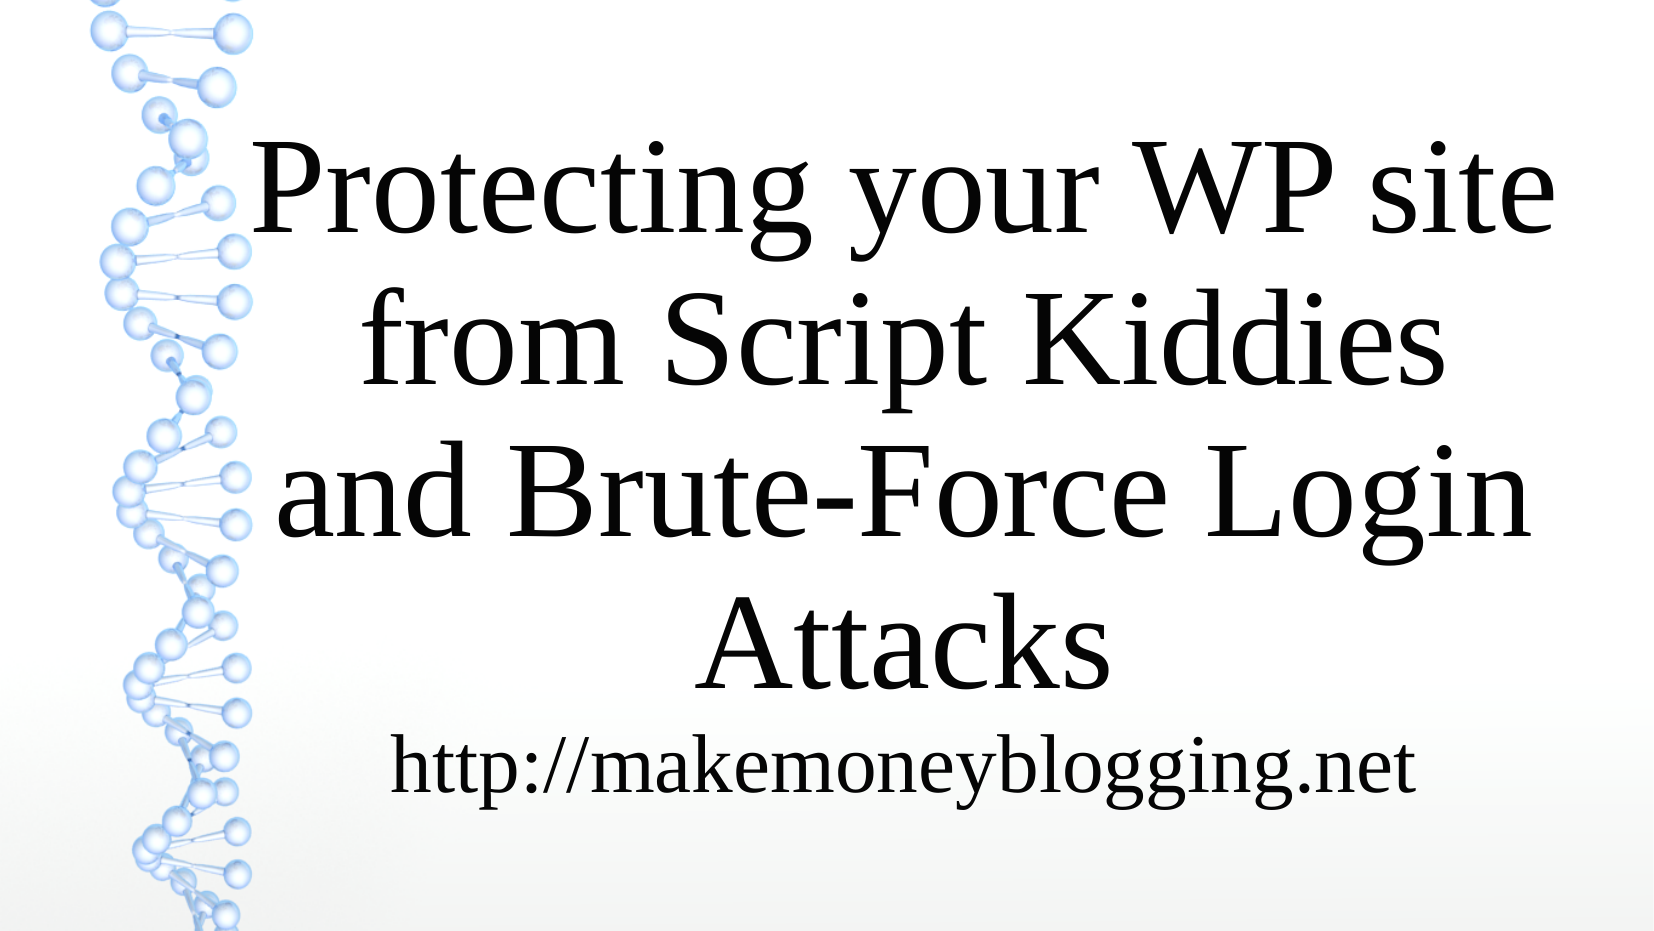

# Protecting your WP site from Script Kiddies and Brute-Force Login Attacks http://makemoneyblogging.net